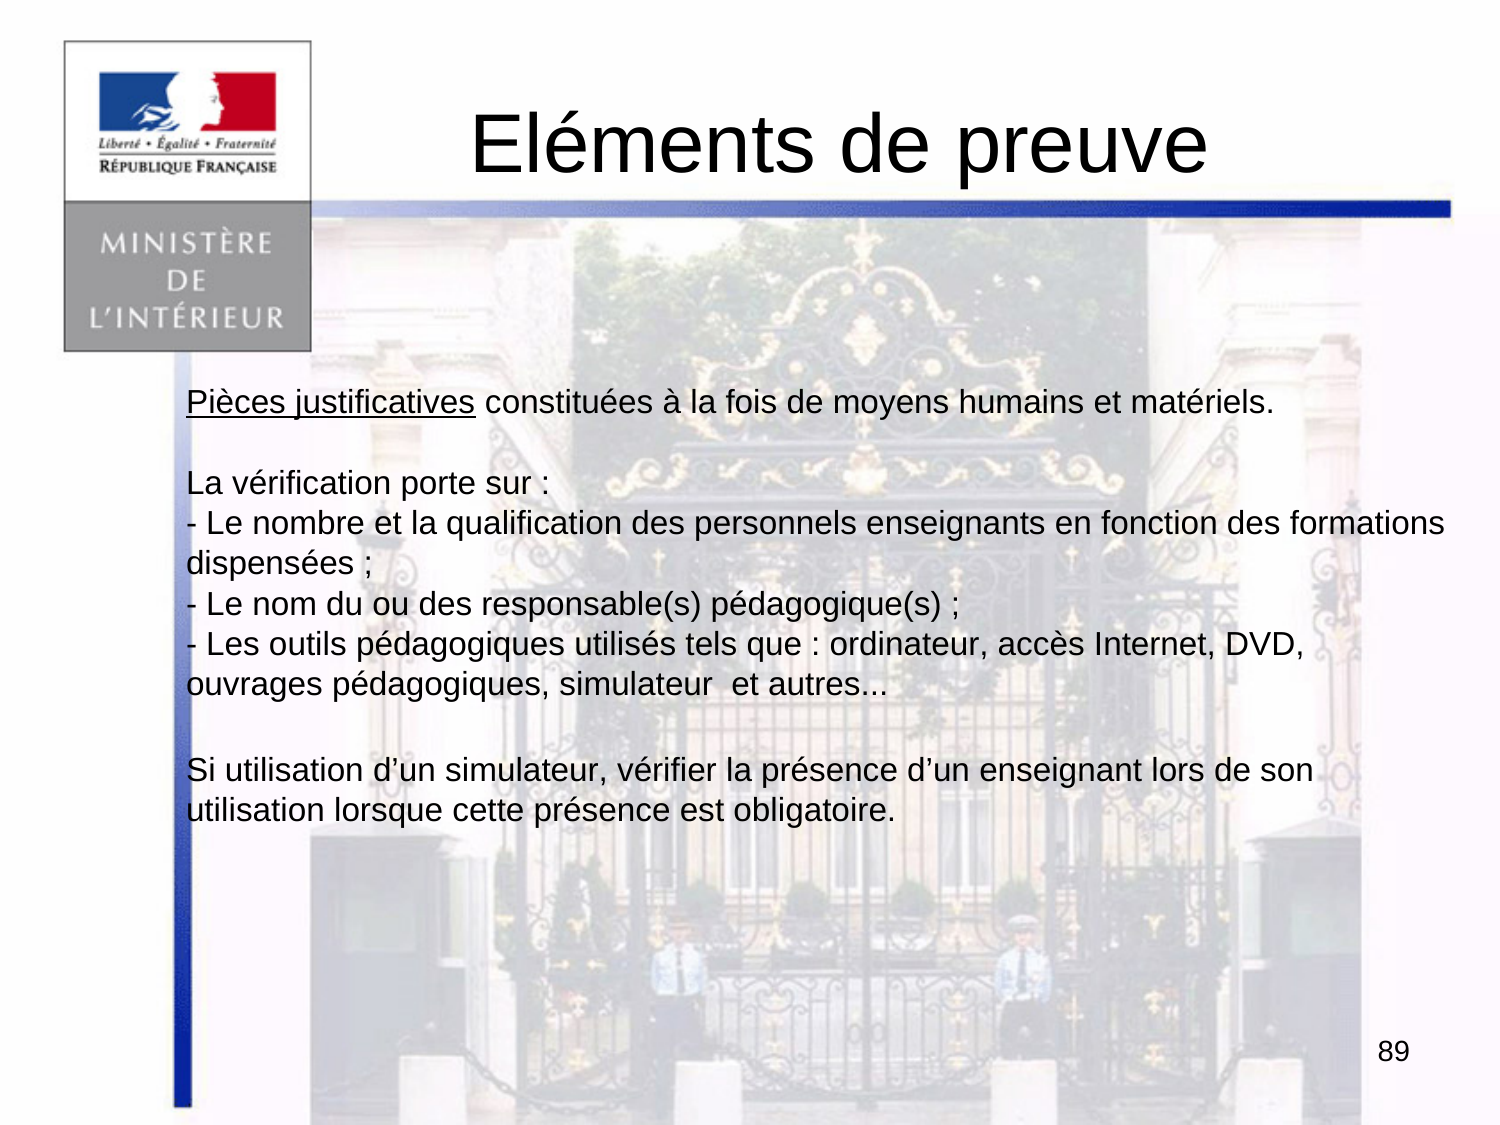

# Eléments de preuve
Pièces justificatives constituées à la fois de moyens humains et matériels.
La vérification porte sur :
- Le nombre et la qualification des personnels enseignants en fonction des formations
dispensées ;
- Le nom du ou des responsable(s) pédagogique(s) ;
- Les outils pédagogiques utilisés tels que : ordinateur, accès Internet, DVD,
ouvrages pédagogiques, simulateur et autres...
Si utilisation d’un simulateur, vérifier la présence d’un enseignant lors de son
utilisation lorsque cette présence est obligatoire.